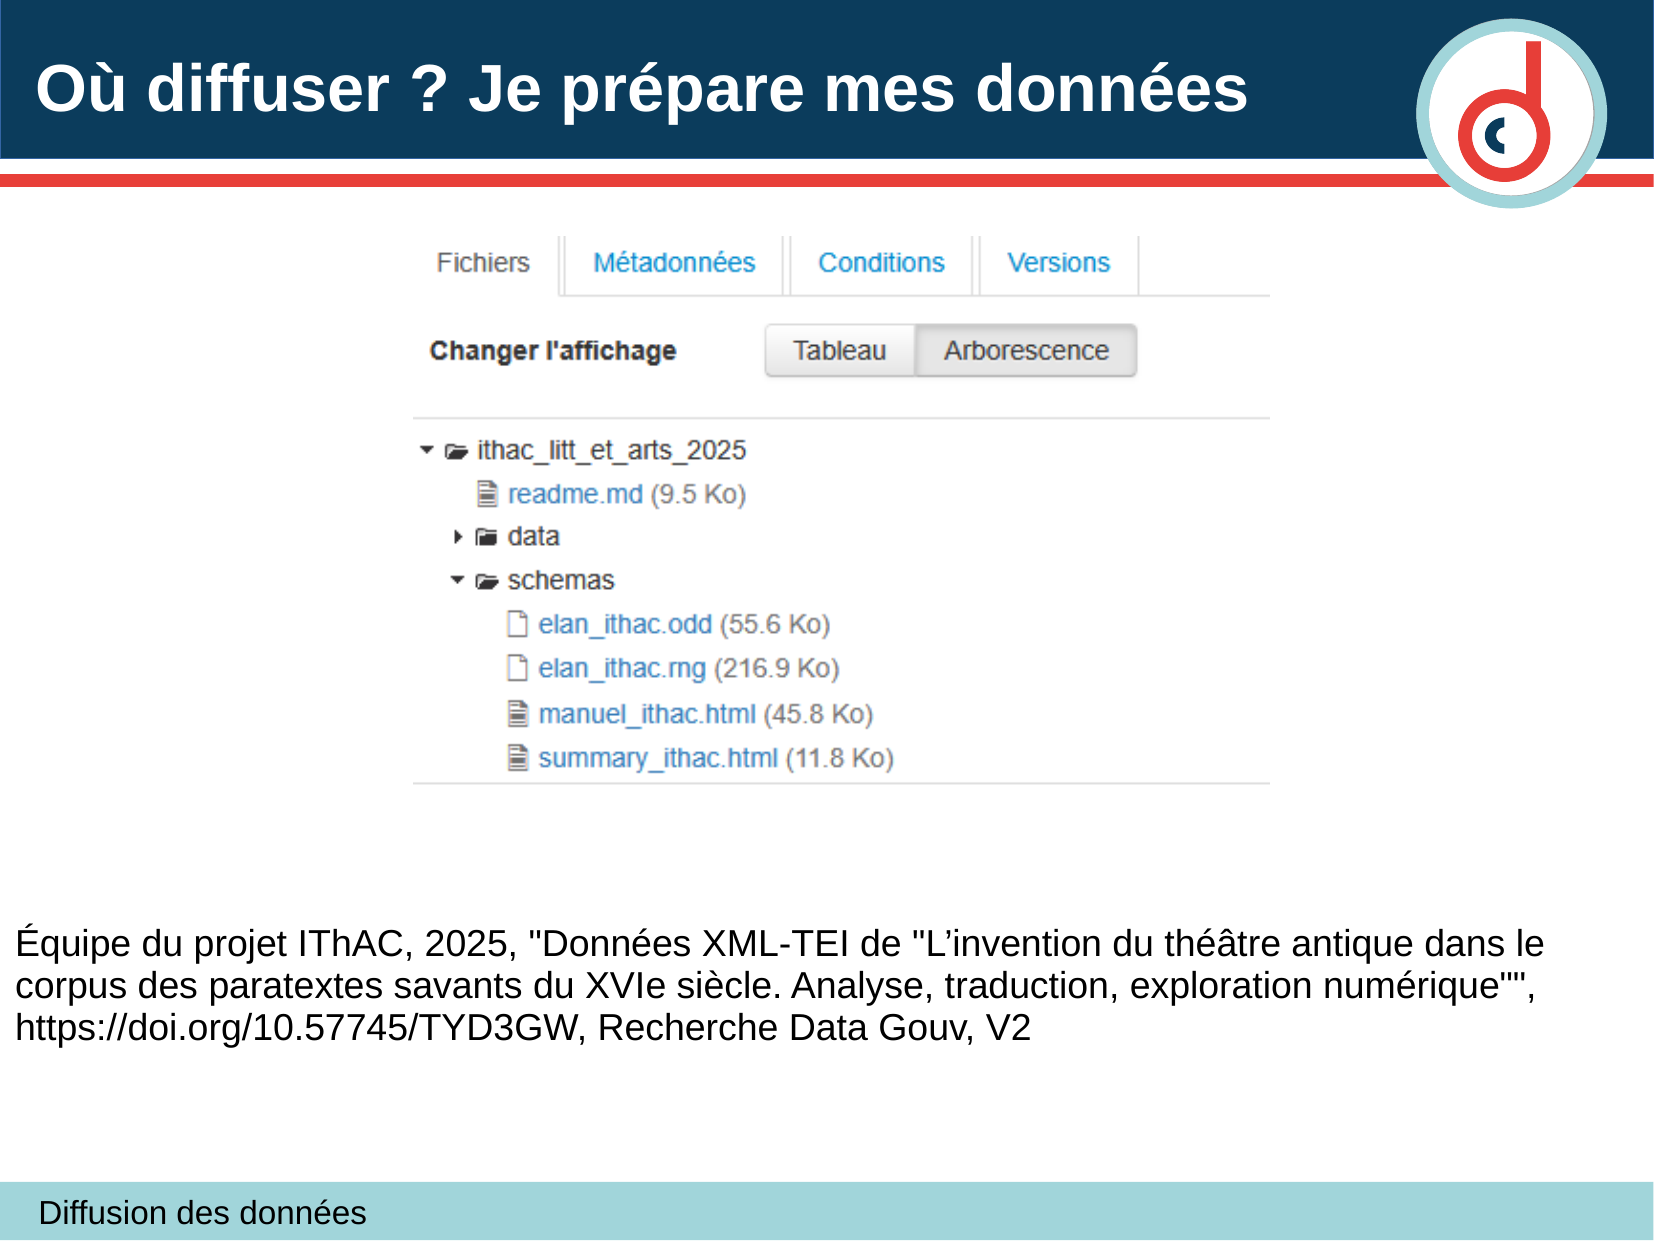

# Où diffuser ? Je prépare mes données
Équipe du projet IThAC, 2025, "Données XML-TEI de "L’invention du théâtre antique dans le corpus des paratextes savants du XVIe siècle. Analyse, traduction, exploration numérique"", https://doi.org/10.57745/TYD3GW, Recherche Data Gouv, V2
Diffusion des données